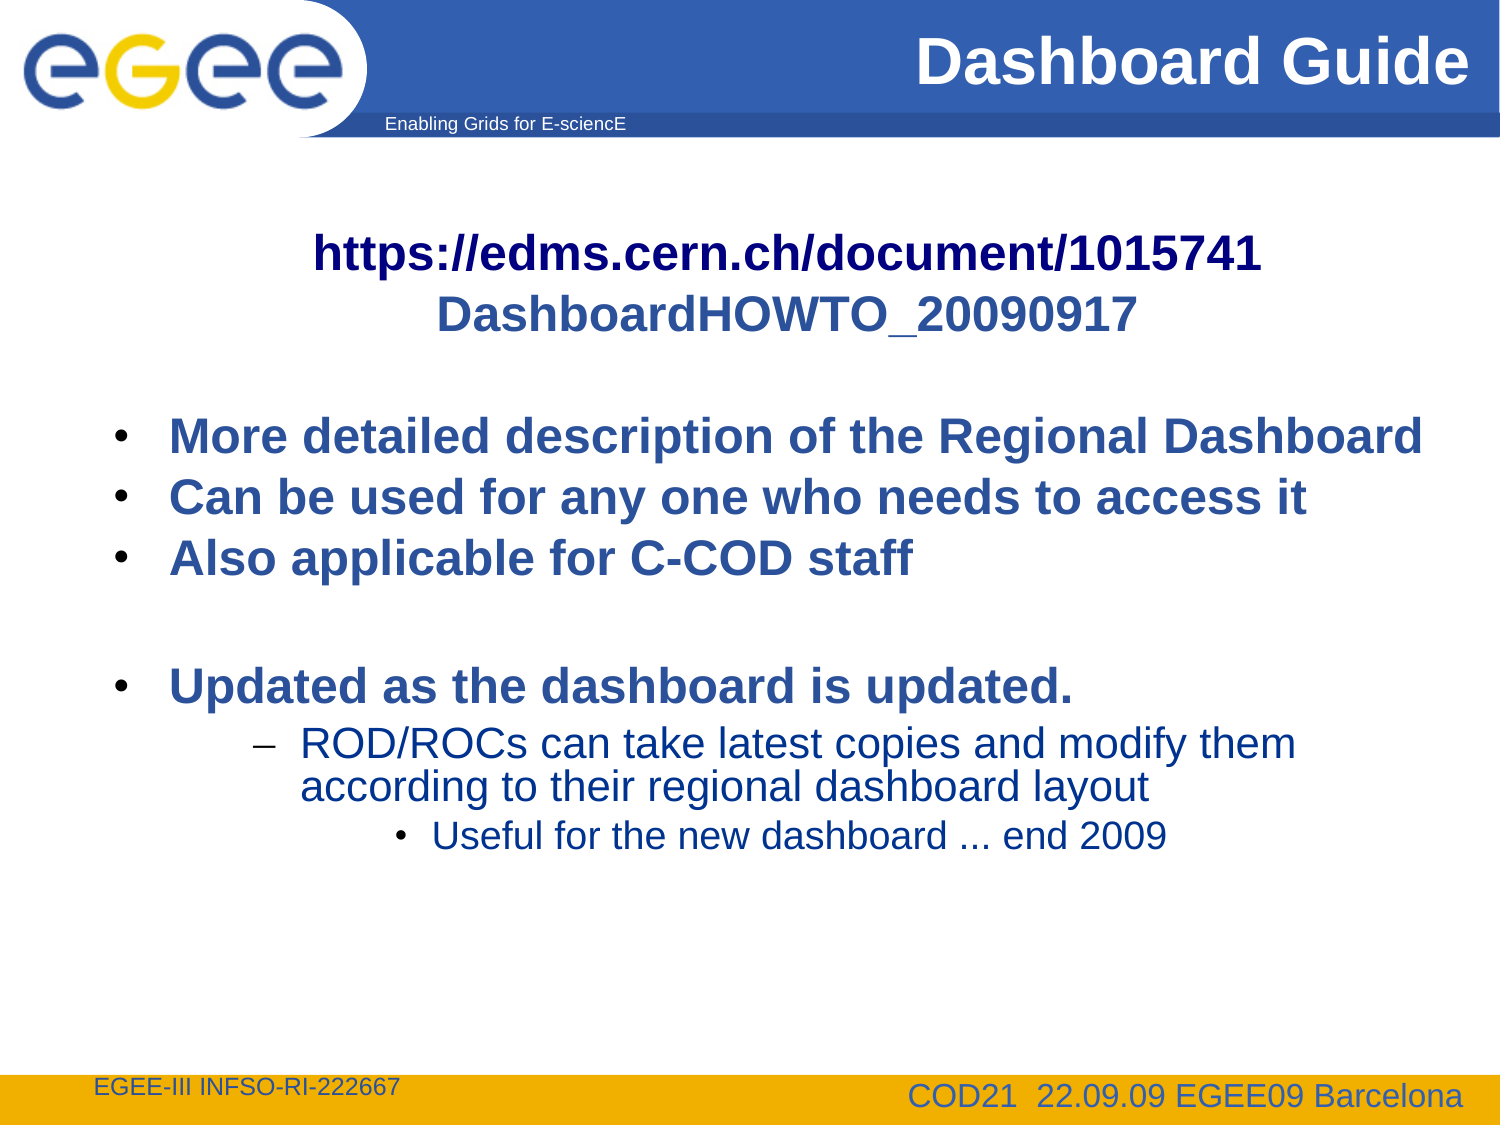

# Dashboard Guide
https://edms.cern.ch/document/1015741
DashboardHOWTO_20090917
More detailed description of the Regional Dashboard
Can be used for any one who needs to access it
Also applicable for C-COD staff
Updated as the dashboard is updated.
ROD/ROCs can take latest copies and modify them according to their regional dashboard layout
Useful for the new dashboard ... end 2009